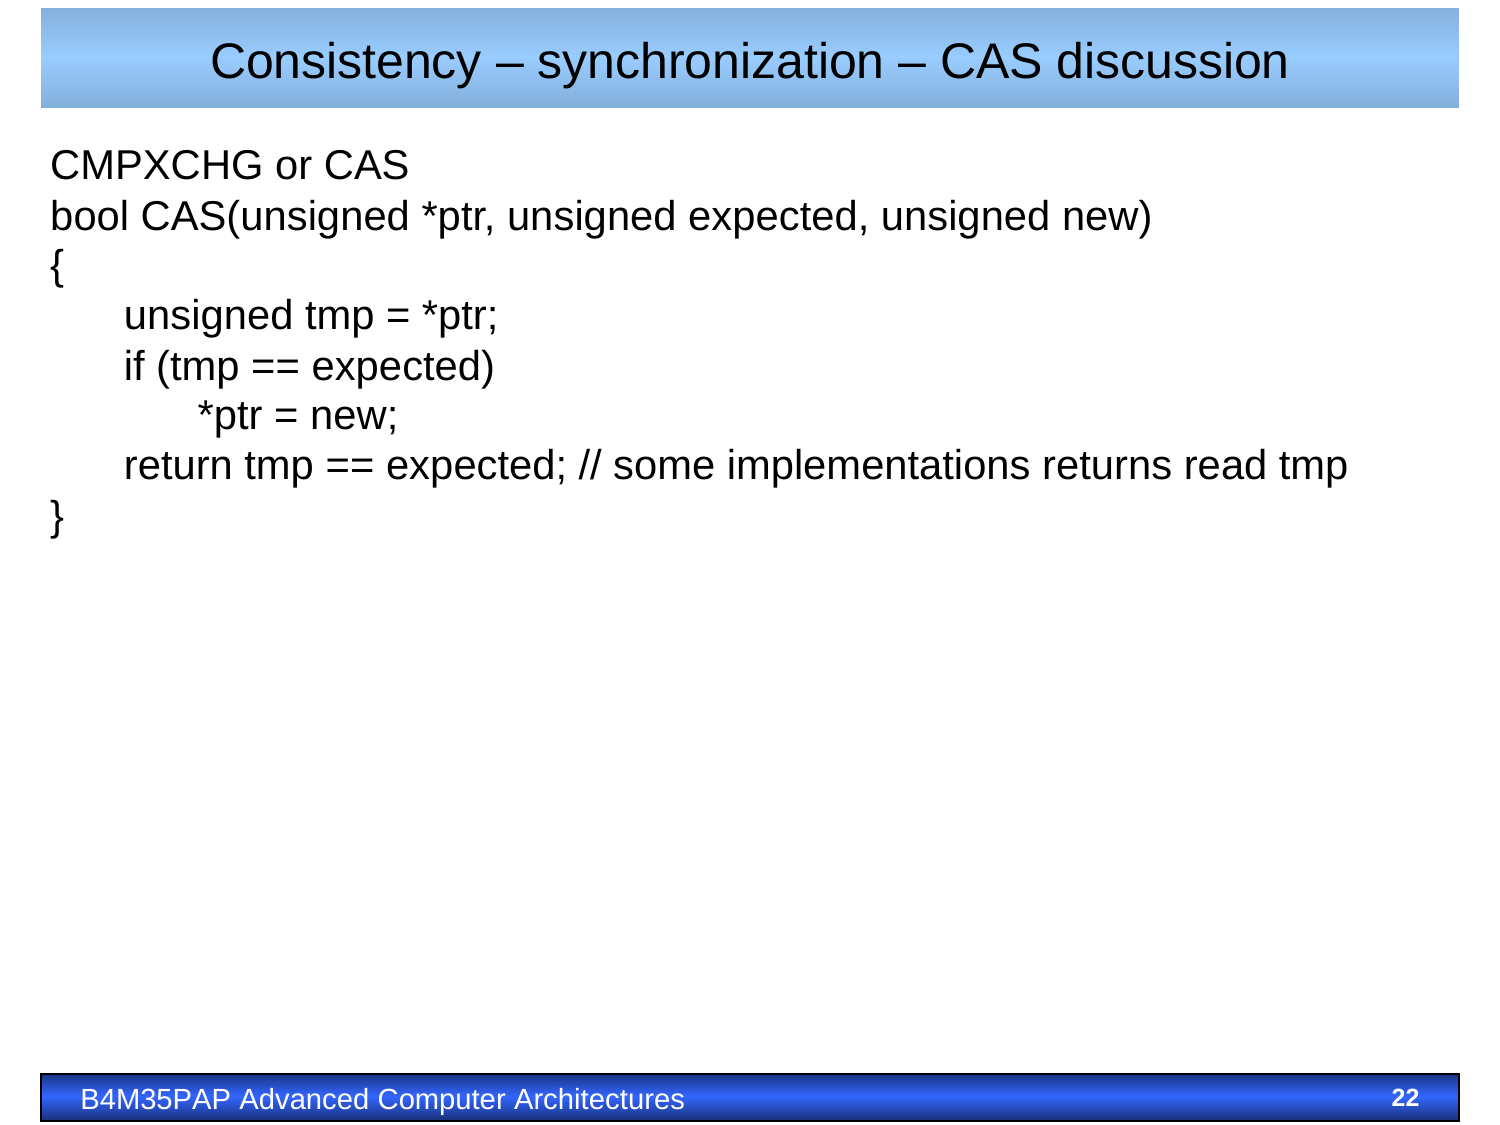

# Consistency – synchronization – CAS discussion
CMPXCHG or CAS
bool CAS(unsigned *ptr, unsigned expected, unsigned new)
{
	unsigned tmp = *ptr;
	if (tmp == expected)
		*ptr = new;
	return tmp == expected; // some implementations returns read tmp
}